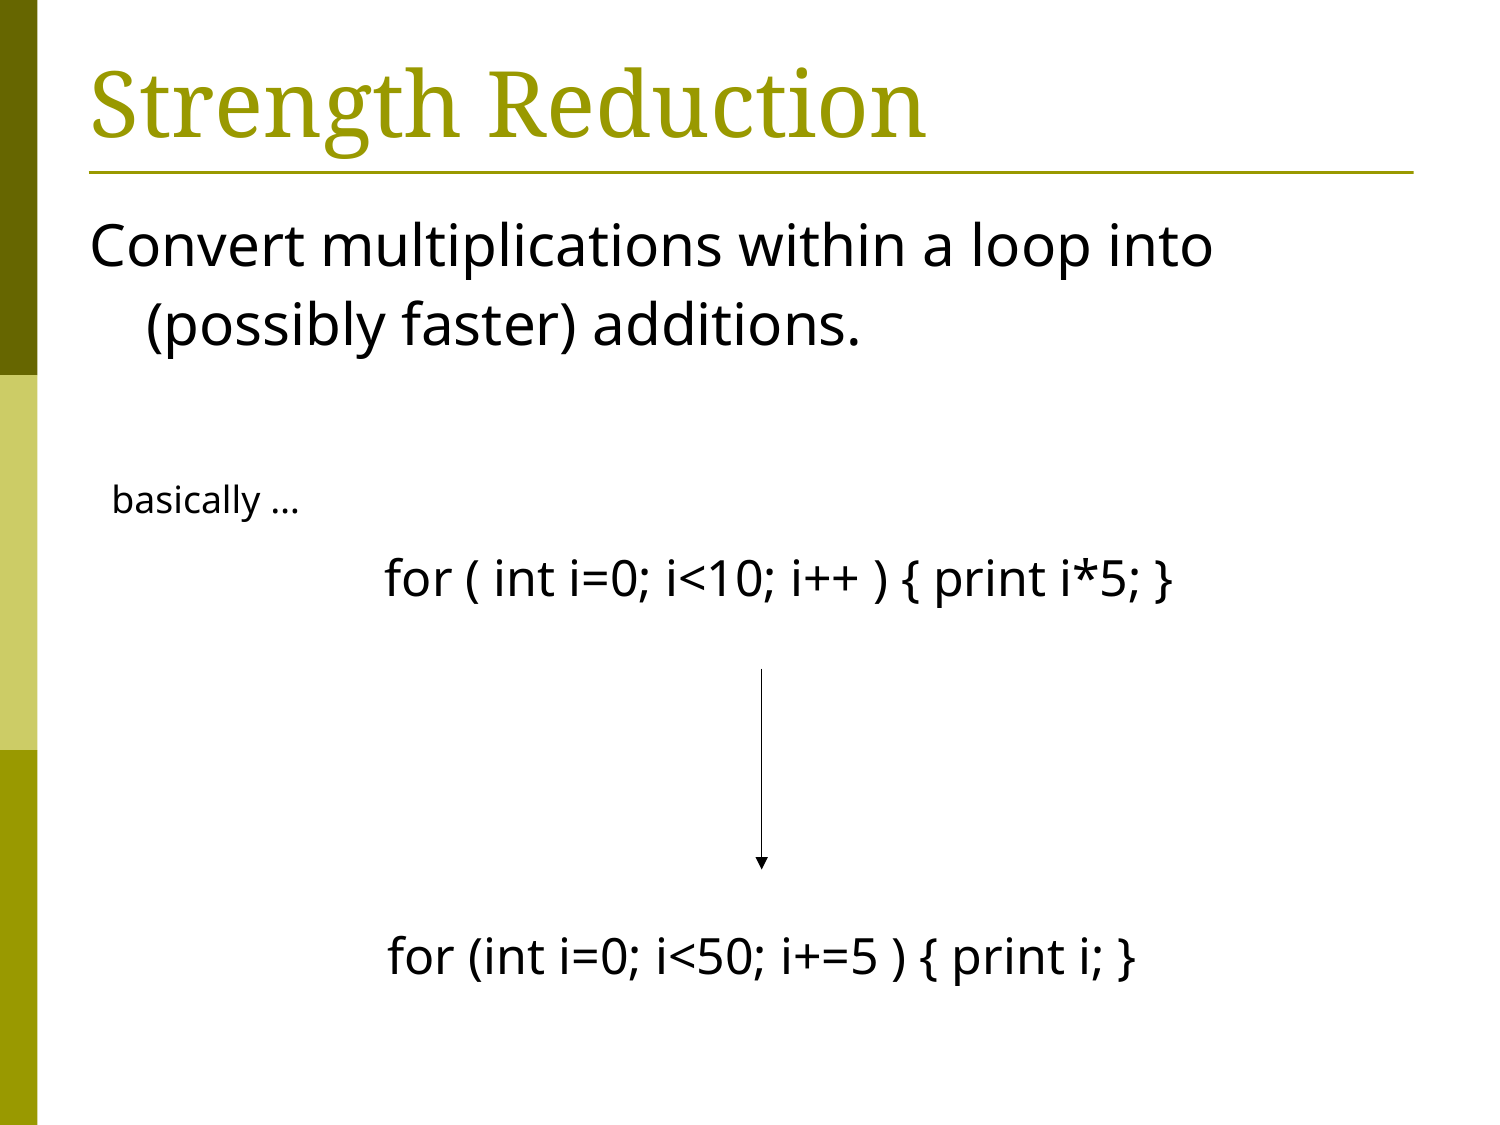

# Strength Reduction
Convert multiplications within a loop into (possibly faster) additions.
basically …
for ( int i=0; i<10; i++ ) { print i*5; }
for (int i=0; i<50; i+=5 ) { print i; }